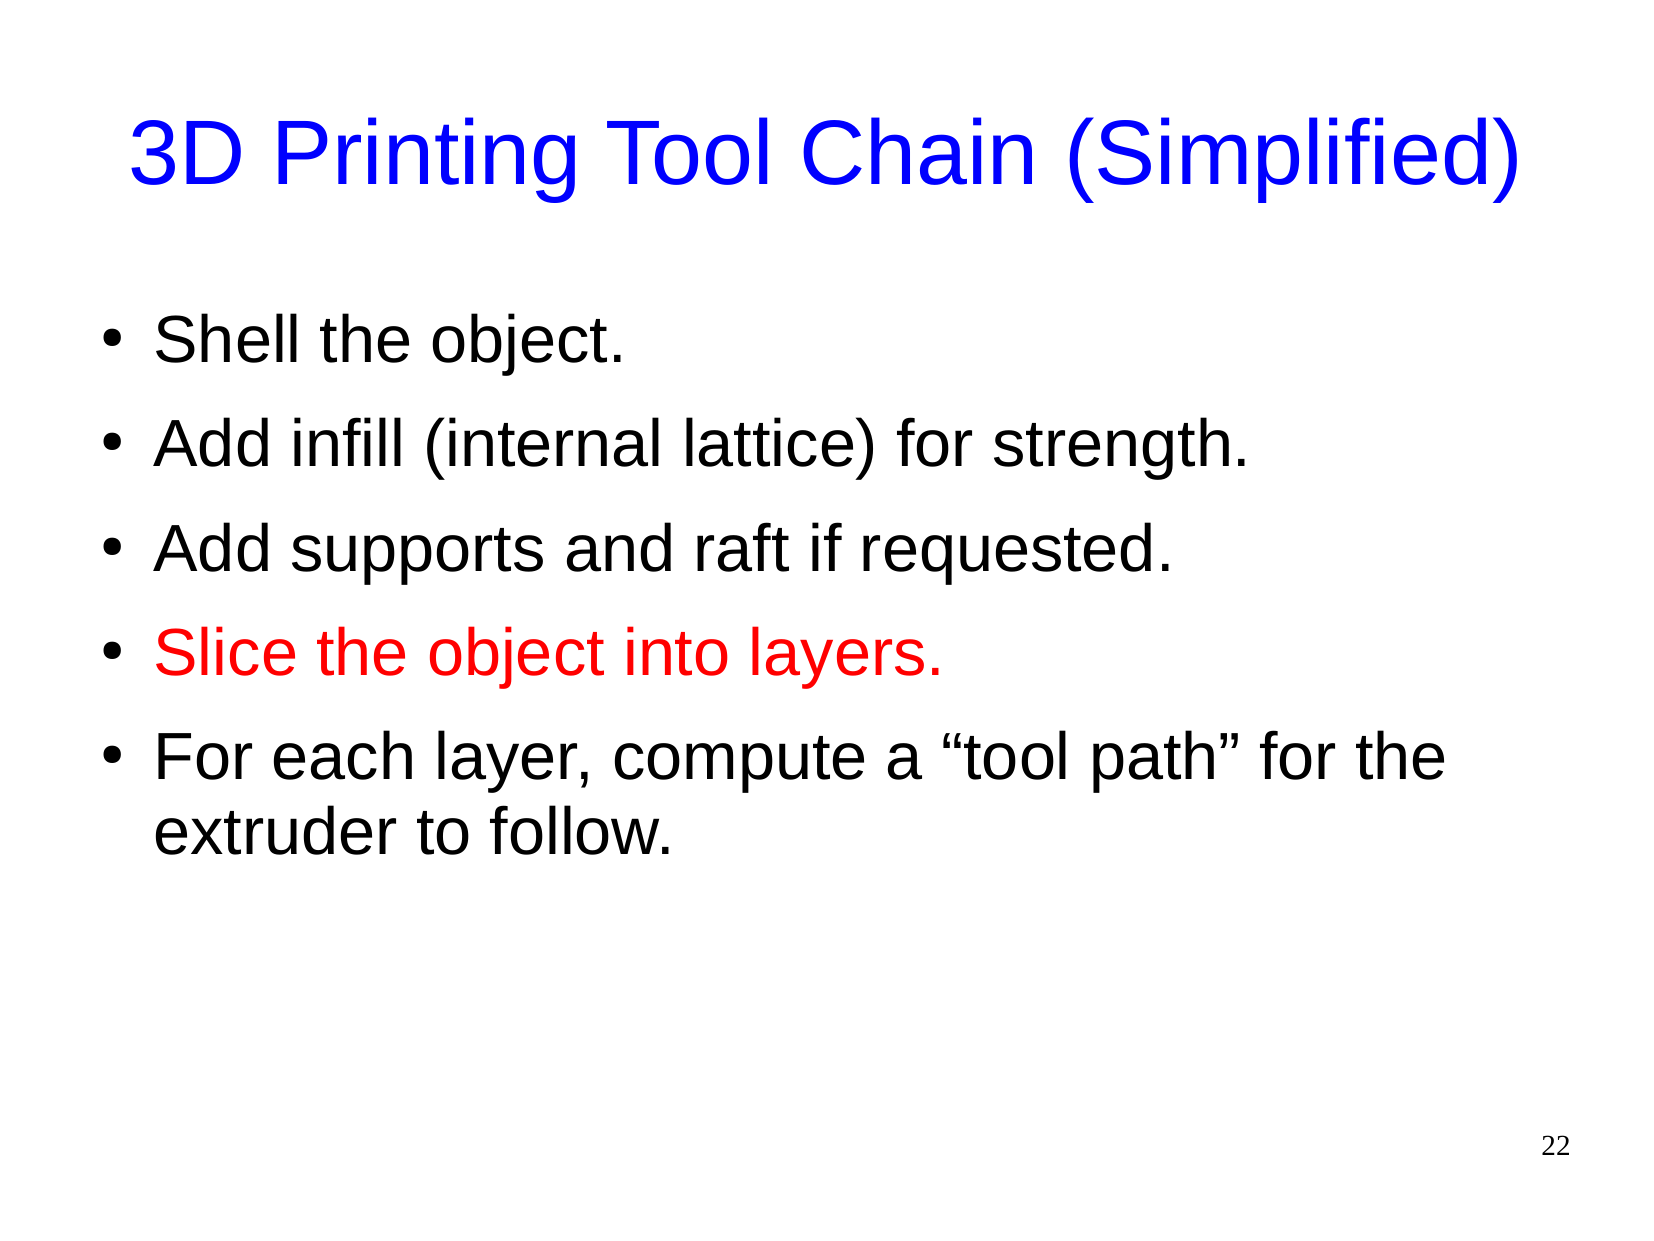

# 3D Printing Tool Chain (Simplified)
Shell the object.
Add infill (internal lattice) for strength.
Add supports and raft if requested.
Slice the object into layers.
For each layer, compute a “tool path” for the extruder to follow.
22